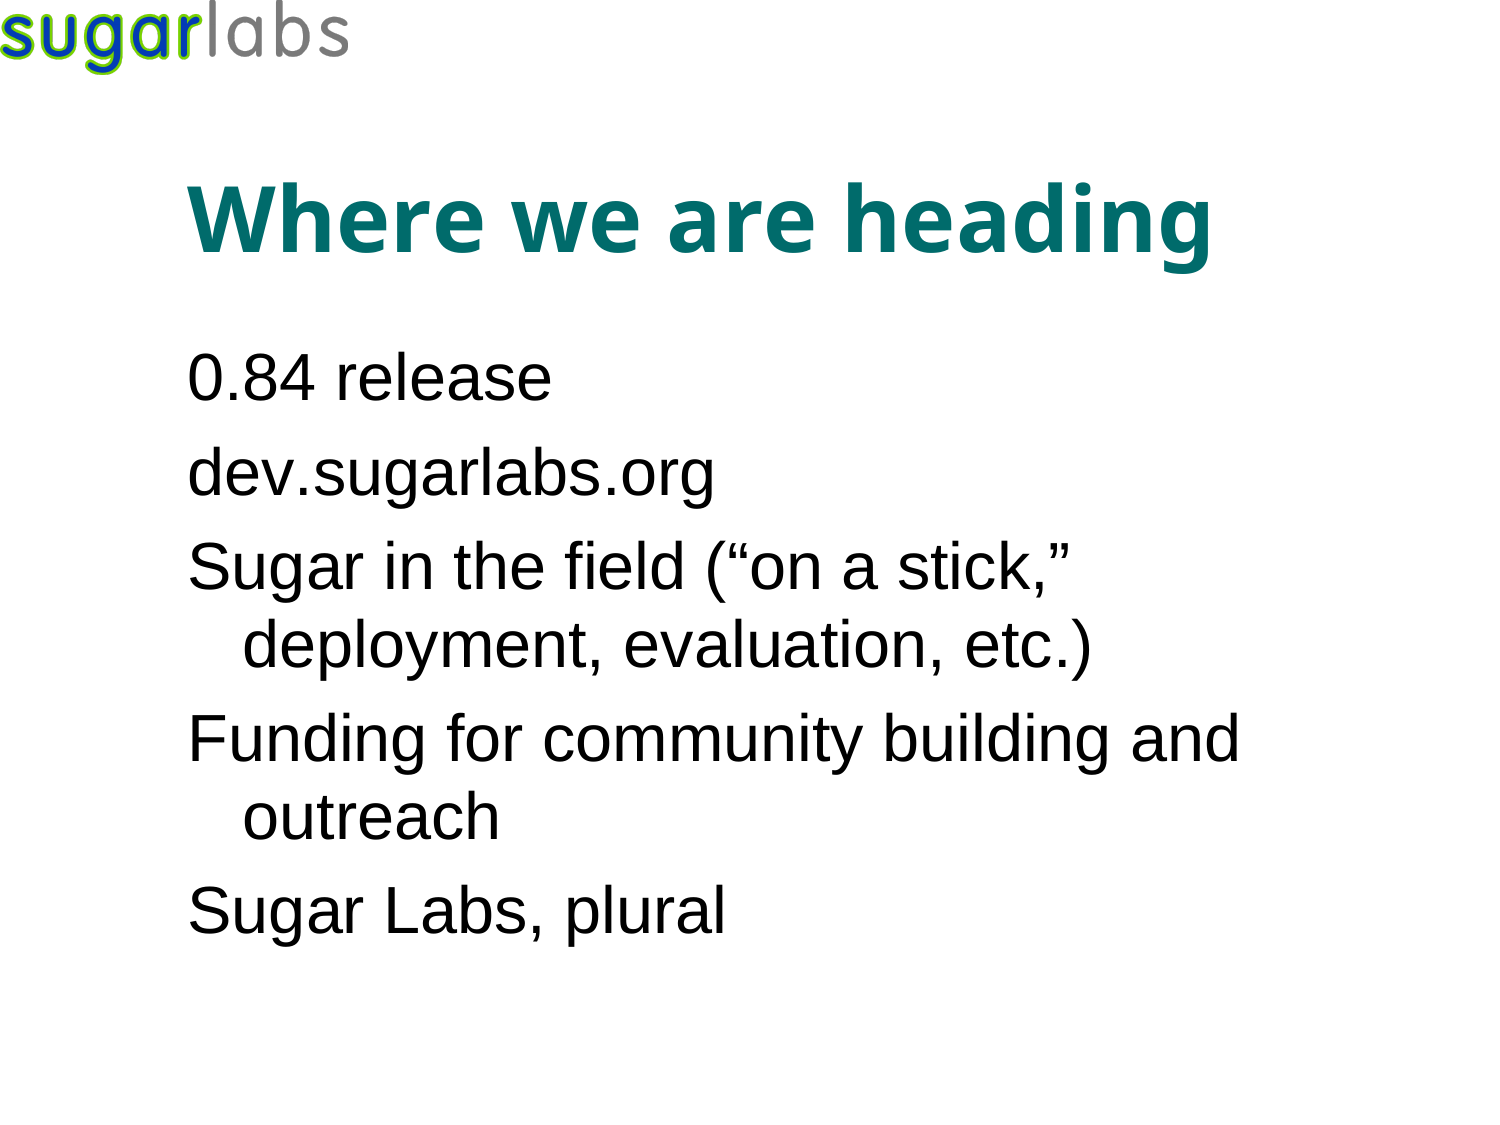

# Where we are heading
0.84 release
dev.sugarlabs.org
Sugar in the field (“on a stick,” deployment, evaluation, etc.)
Funding for community building and outreach
Sugar Labs, plural